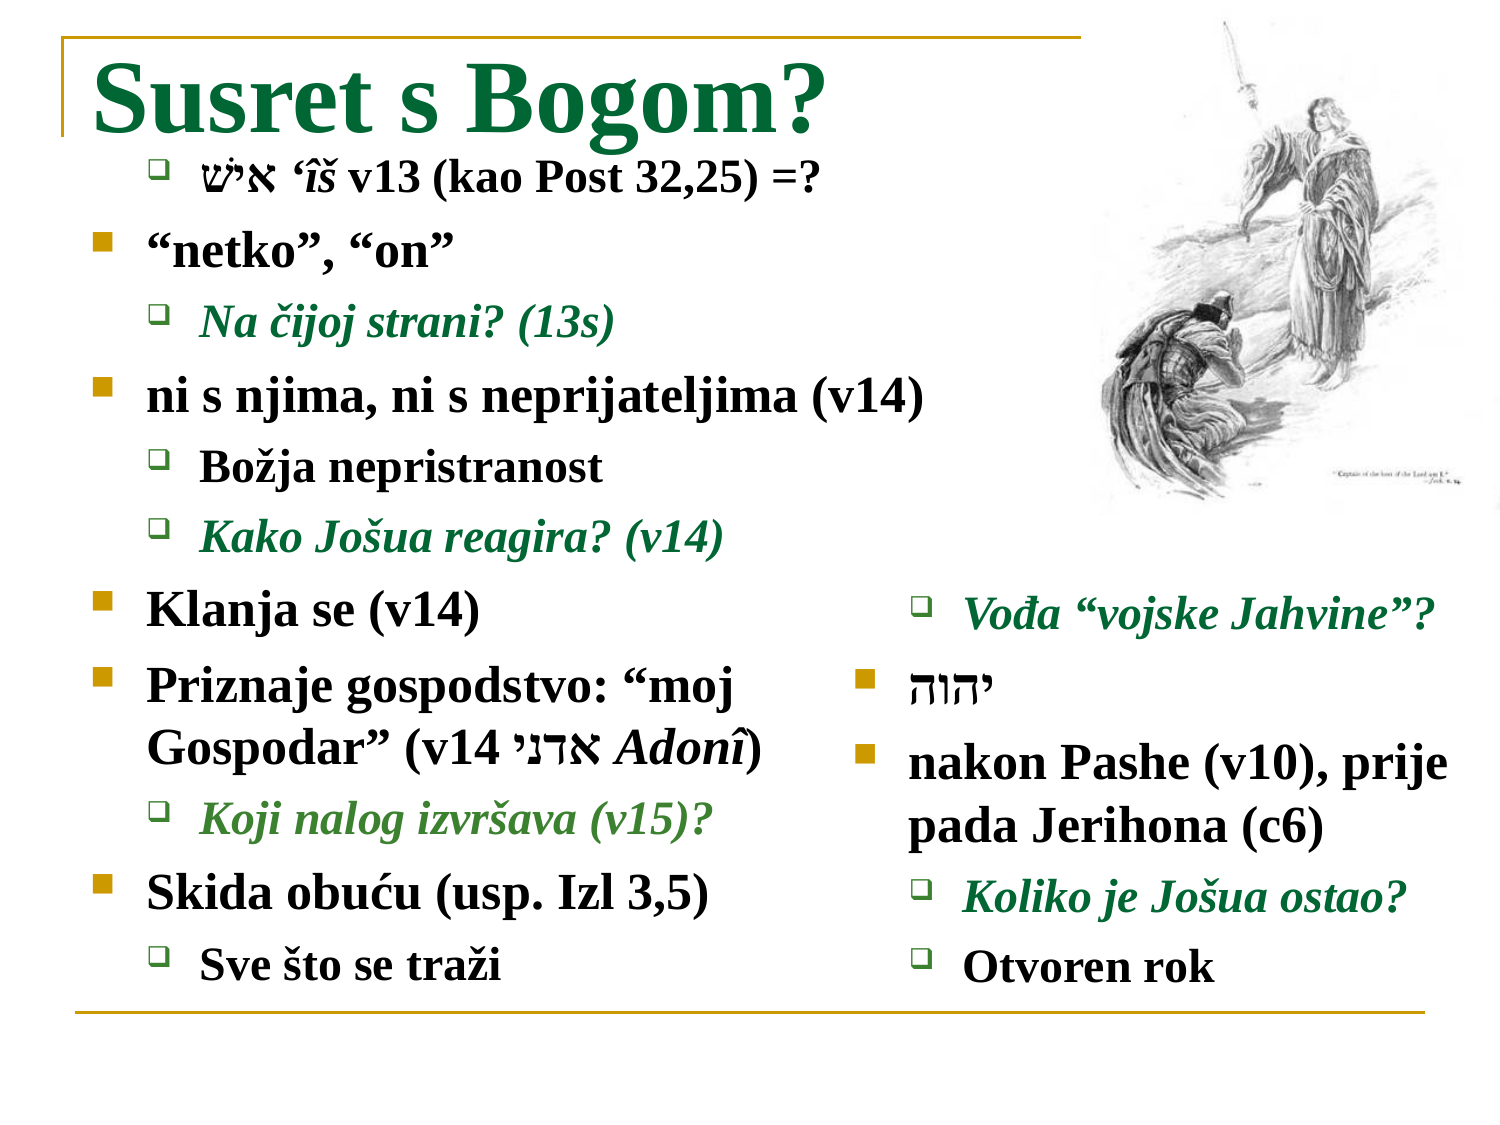

# Susret s Bogom?
אישׁ ‘îš v13 (kao Post 32,25) =?
“netko”, “on”
Na čijoj strani? (13s)
ni s njima, ni s neprijateljima (v14)
Božja nepristranost
Kako Jošua reagira? (v14)
Klanja se (v14)
Priznaje gospodstvo: “moj Gospodar” (v14 אדני Adonî)
Koji nalog izvršava (v15)?
Skida obuću (usp. Izl 3,5)
Sve što se traži
Vođa “vojske Jahvine”?
יהוה
nakon Pashe (v10), prije pada Jerihona (c6)
Koliko je Jošua ostao?
Otvoren rok